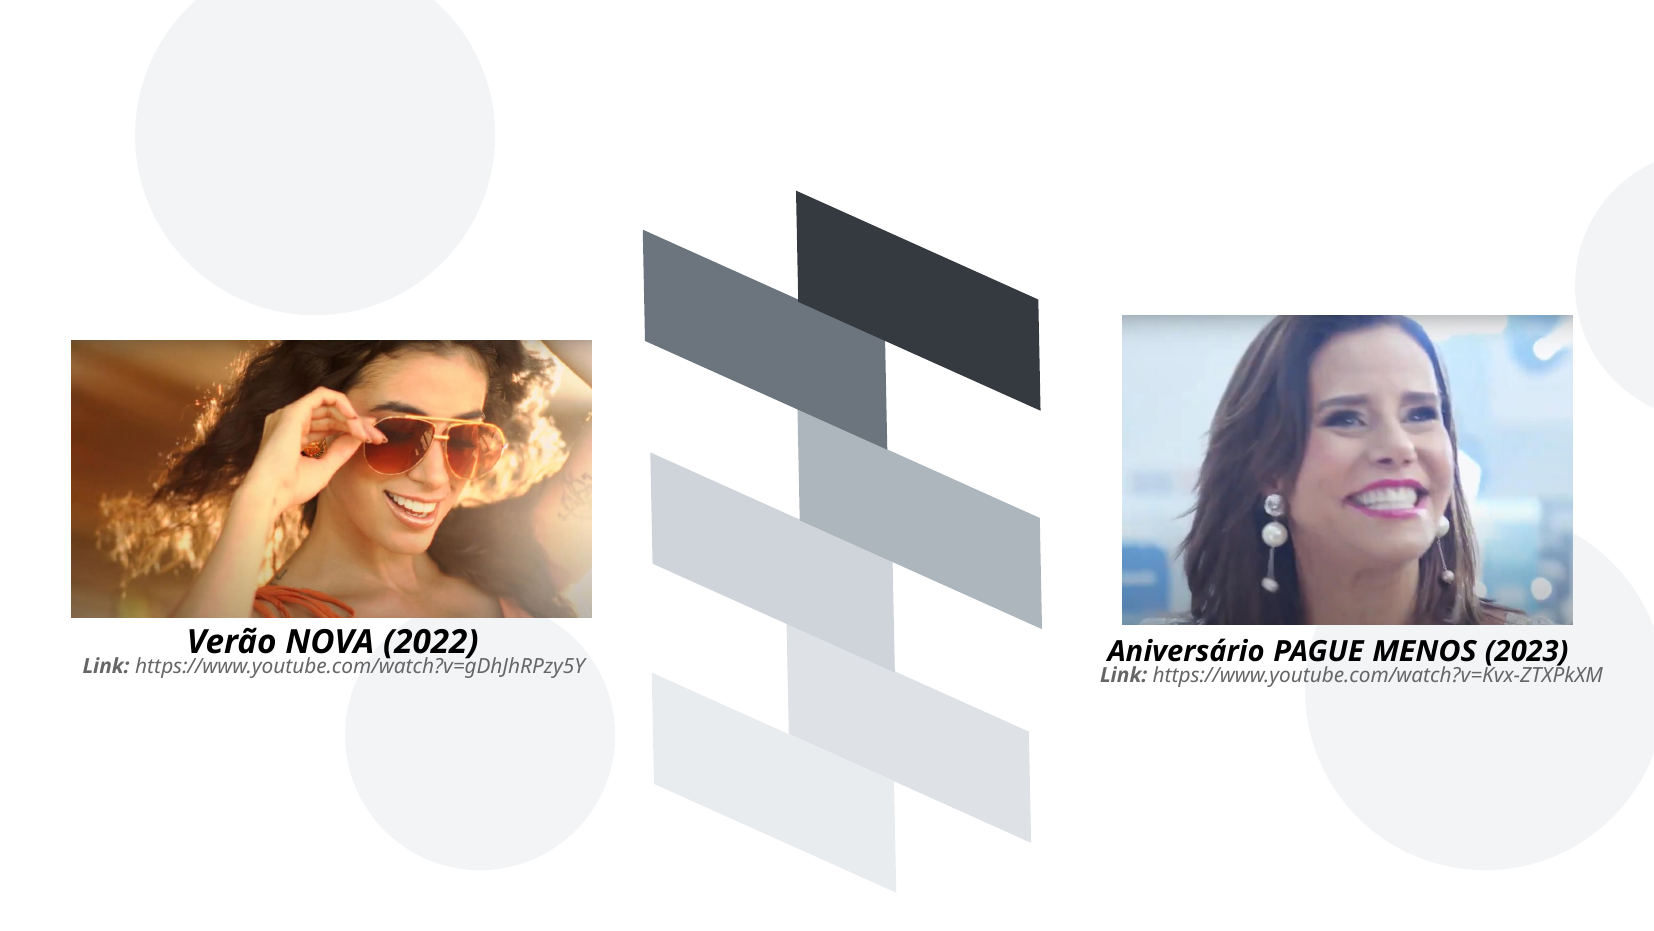

Verão NOVA (2022)
 Aniversário PAGUE MENOS (2023)
Link: https://www.youtube.com/watch?v=gDhJhRPzy5Y
Link: https://www.youtube.com/watch?v=Kvx-ZTXPkXM